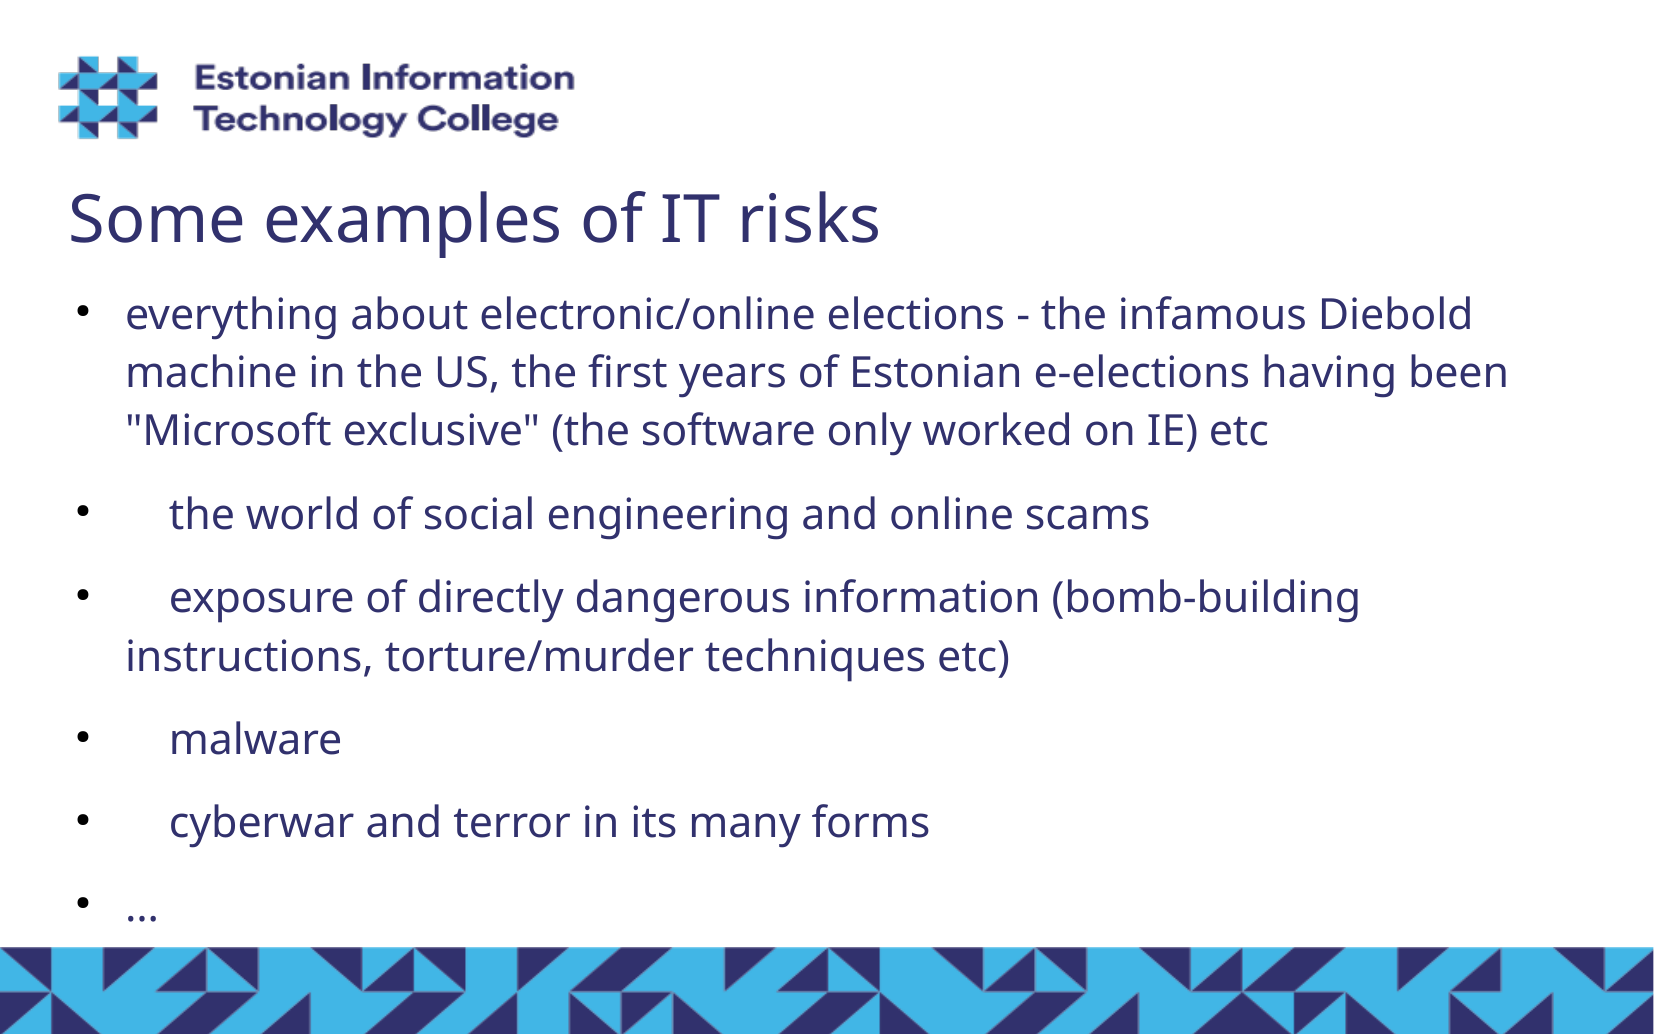

# Some examples of IT risks
everything about electronic/online elections - the infamous Diebold machine in the US, the first years of Estonian e-elections having been "Microsoft exclusive" (the software only worked on IE) etc
 the world of social engineering and online scams
 exposure of directly dangerous information (bomb-building instructions, torture/murder techniques etc)
 malware
 cyberwar and terror in its many forms
…